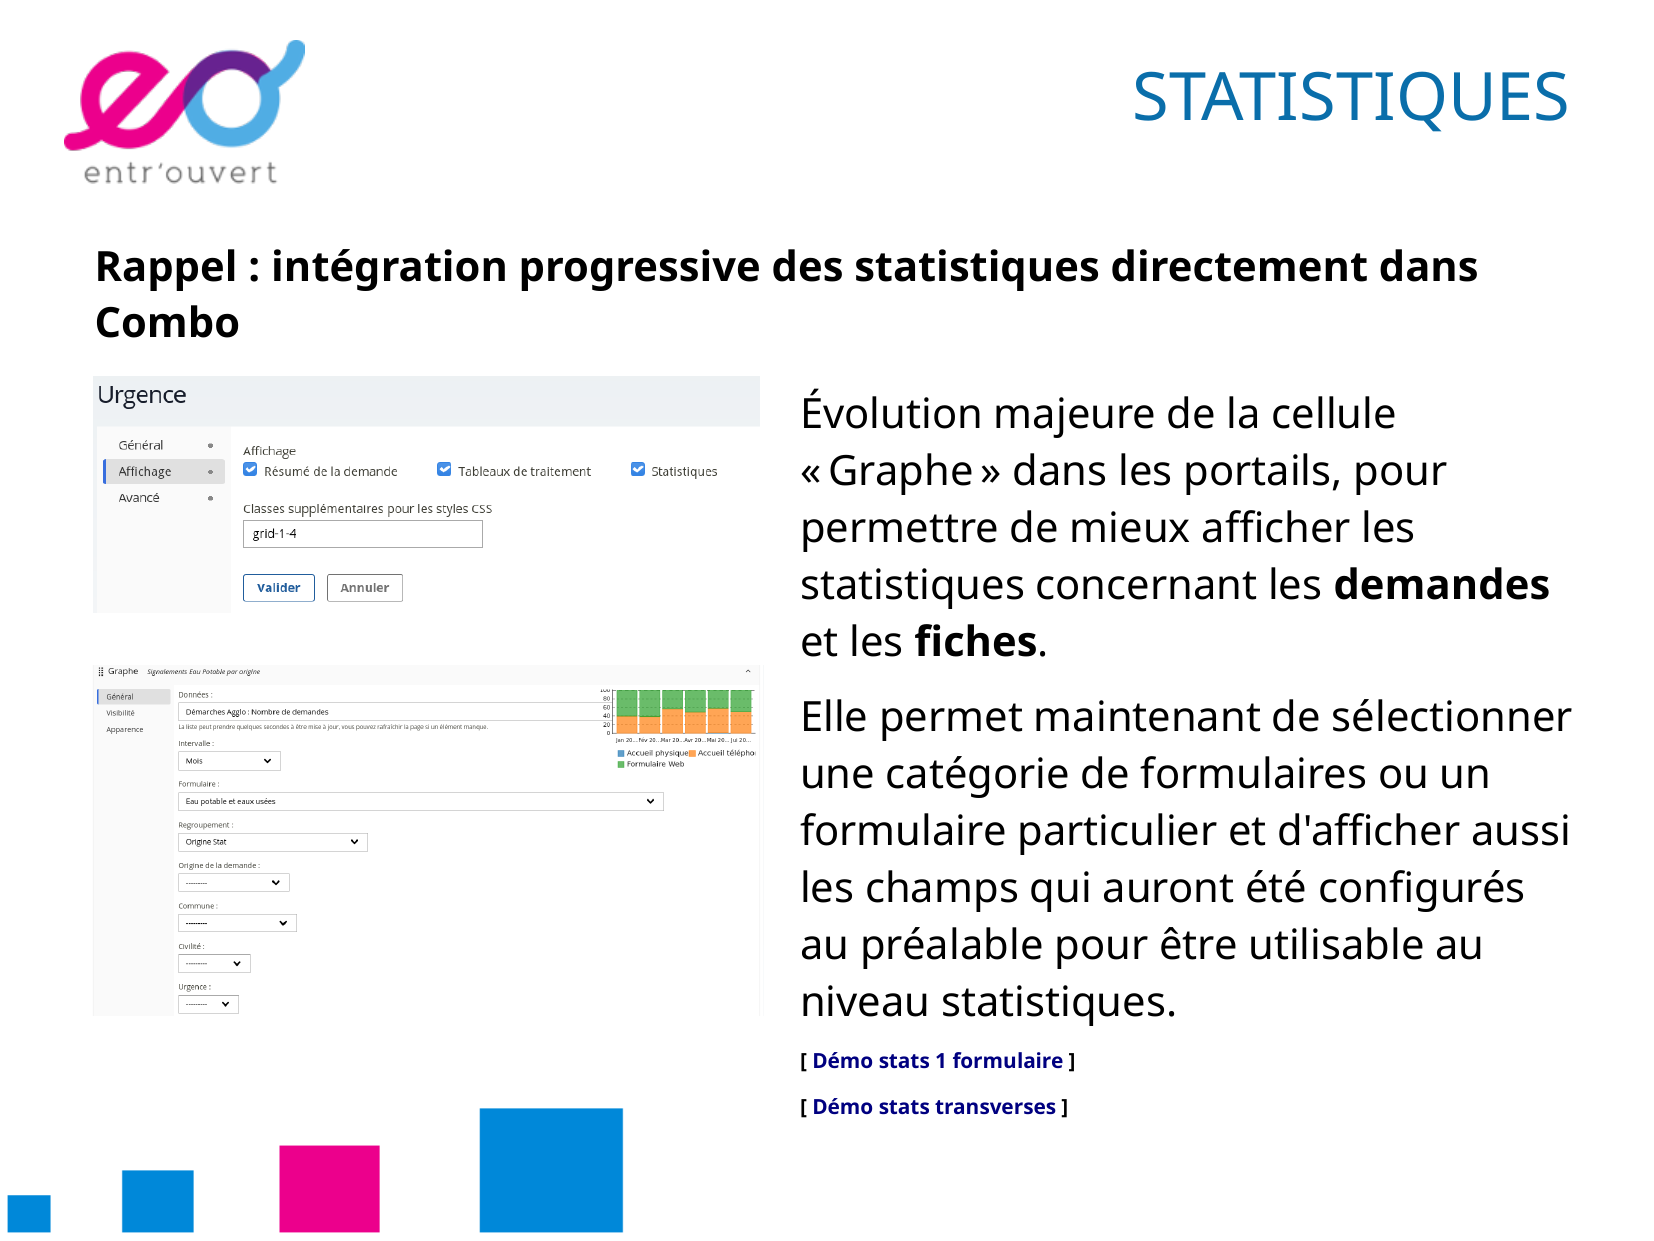

# Statistiques
Rappel : intégration progressive des statistiques directement dans Combo
Évolution majeure de la cellule « Graphe » dans les portails, pour permettre de mieux afficher les statistiques concernant les demandes et les fiches.
Elle permet maintenant de sélectionner une catégorie de formulaires ou un formulaire particulier et d'afficher aussi les champs qui auront été configurés au préalable pour être utilisable au niveau statistiques.
[ Démo stats 1 formulaire ]
[ Démo stats transverses ]